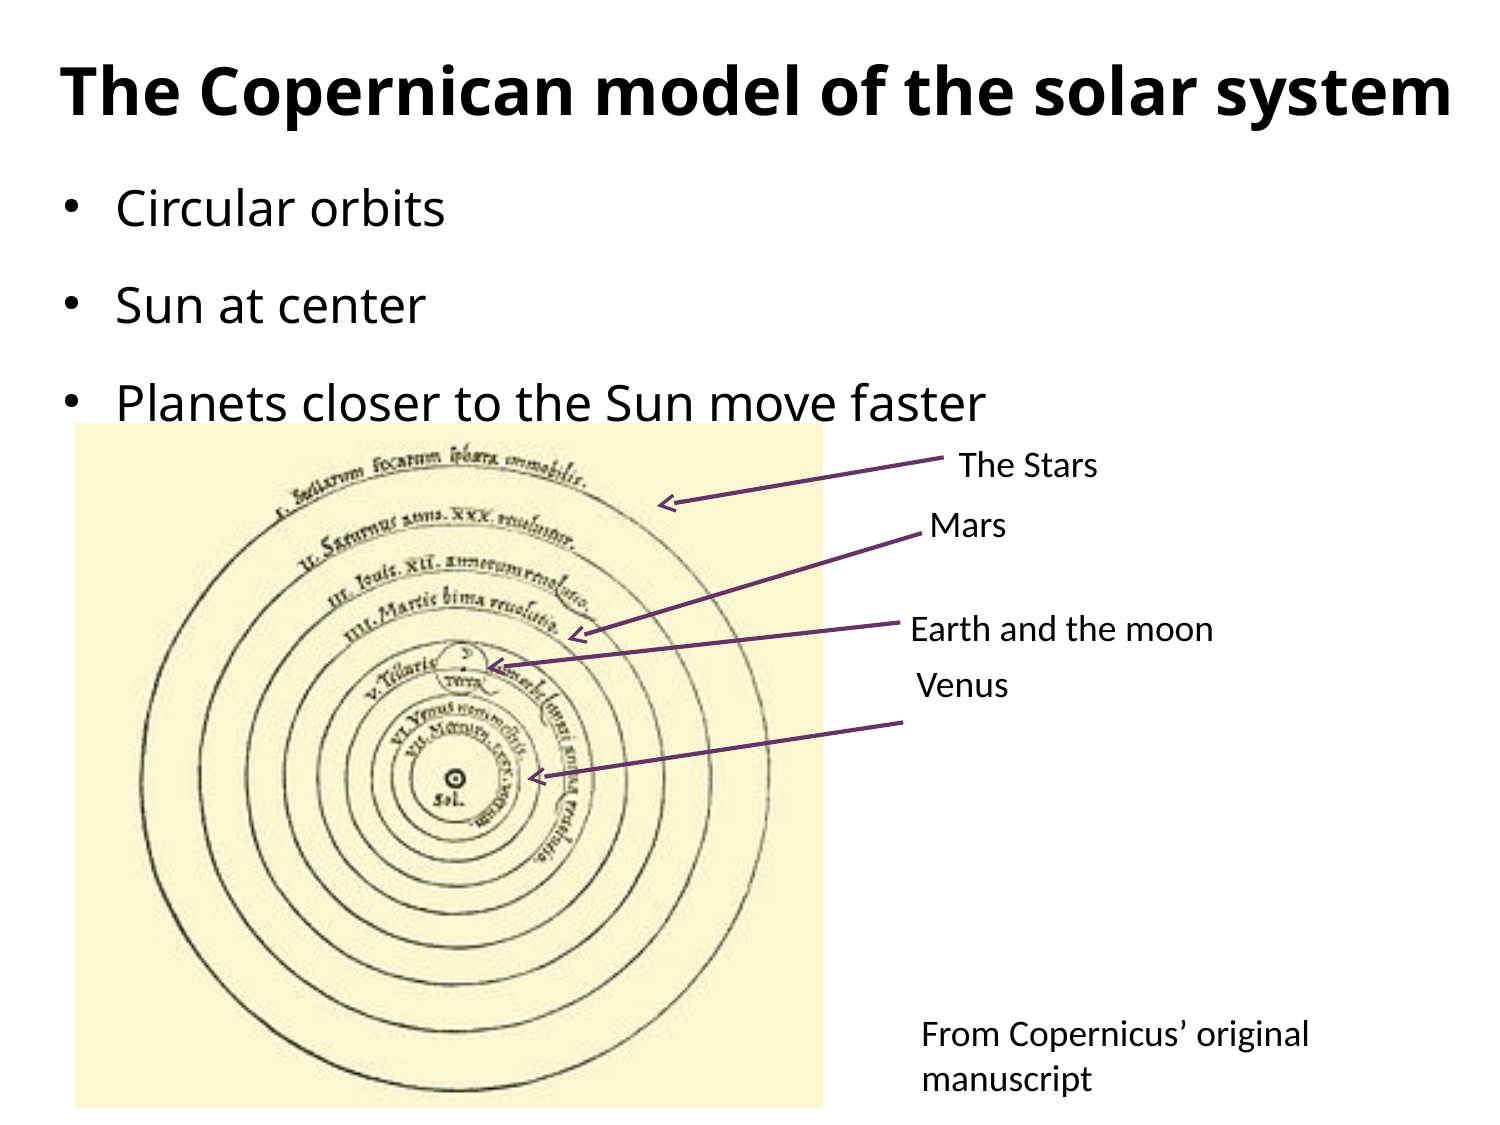

# The Copernican model of the solar system
Circular orbits
Sun at center
Planets closer to the Sun move faster
The Stars
Mars
Earth and the moon
Venus
From Copernicus’ original manuscript